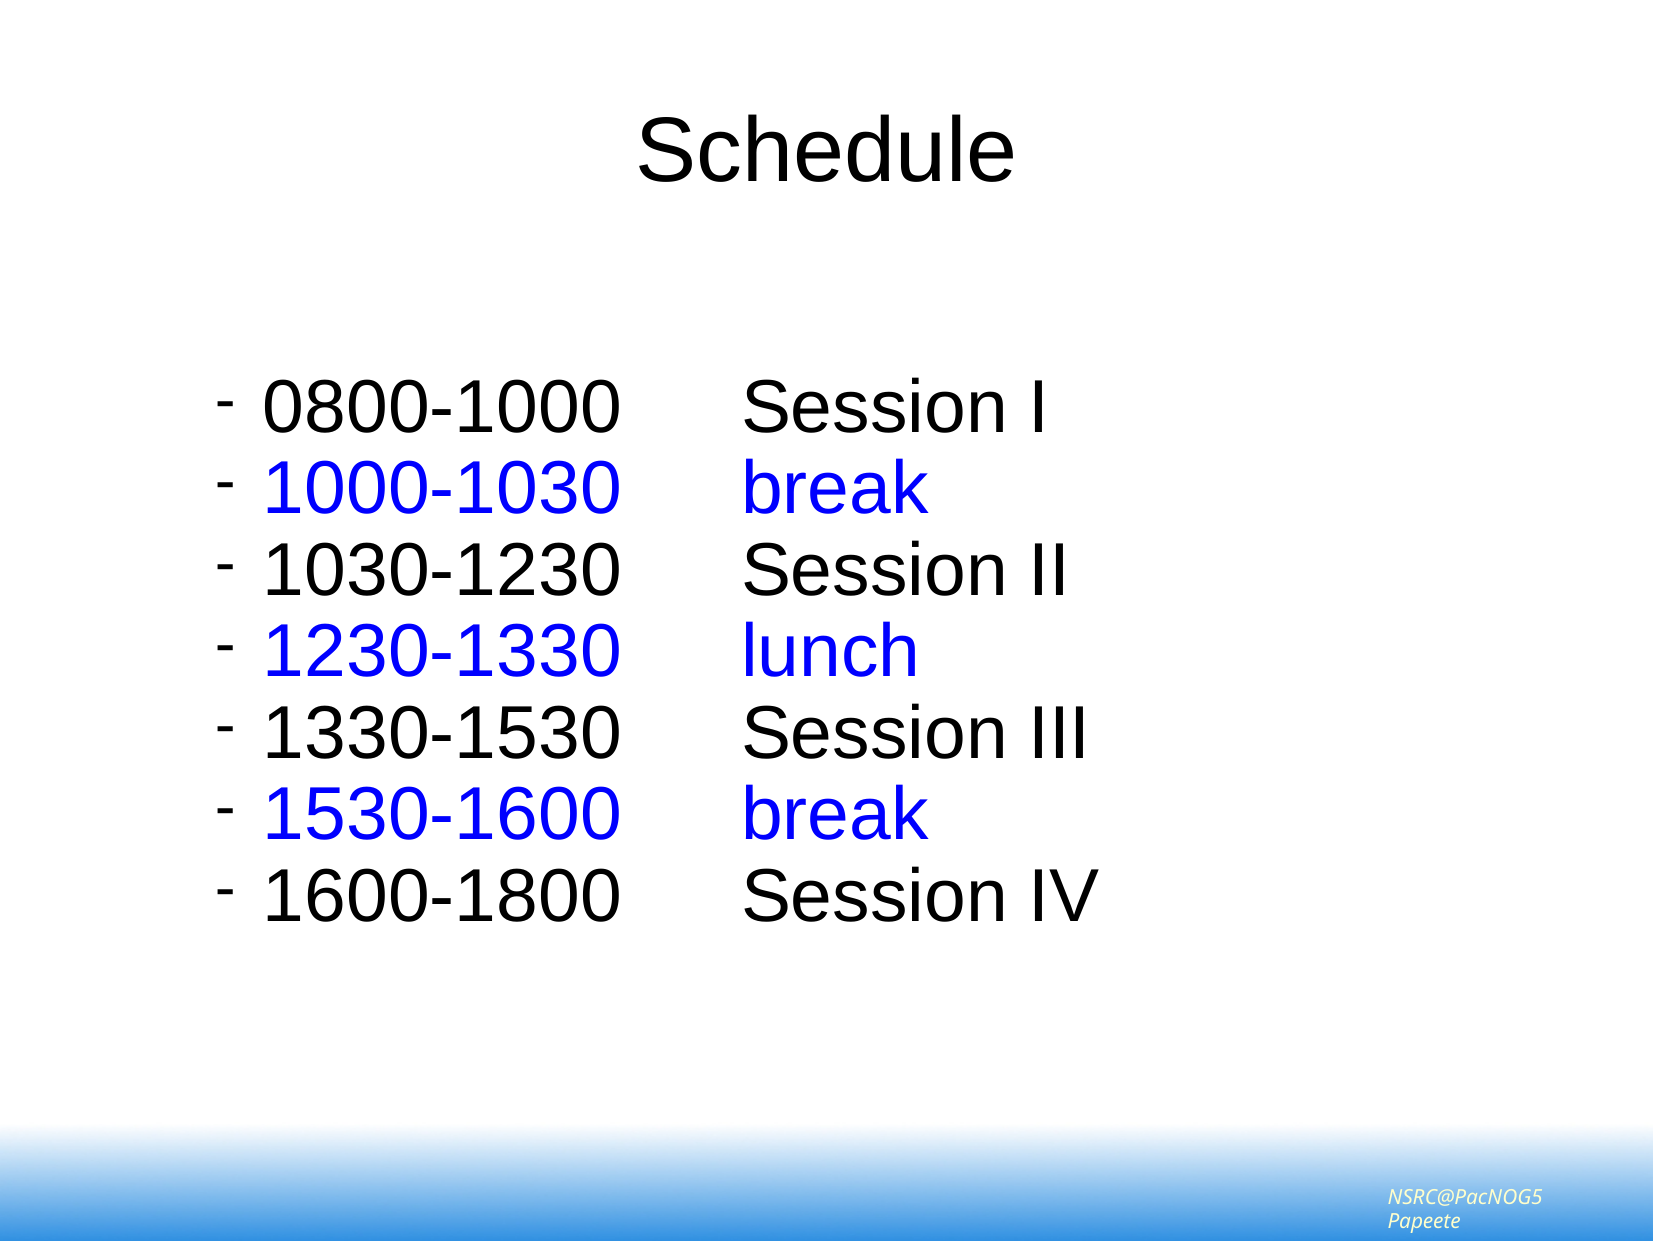

# Schedule
0800-1000 		Session I
1000-1030 		break
1030-1230 		Session II
1230-1330 		lunch
1330-1530 		Session III
1530-1600 		break
1600-1800 		Session IV